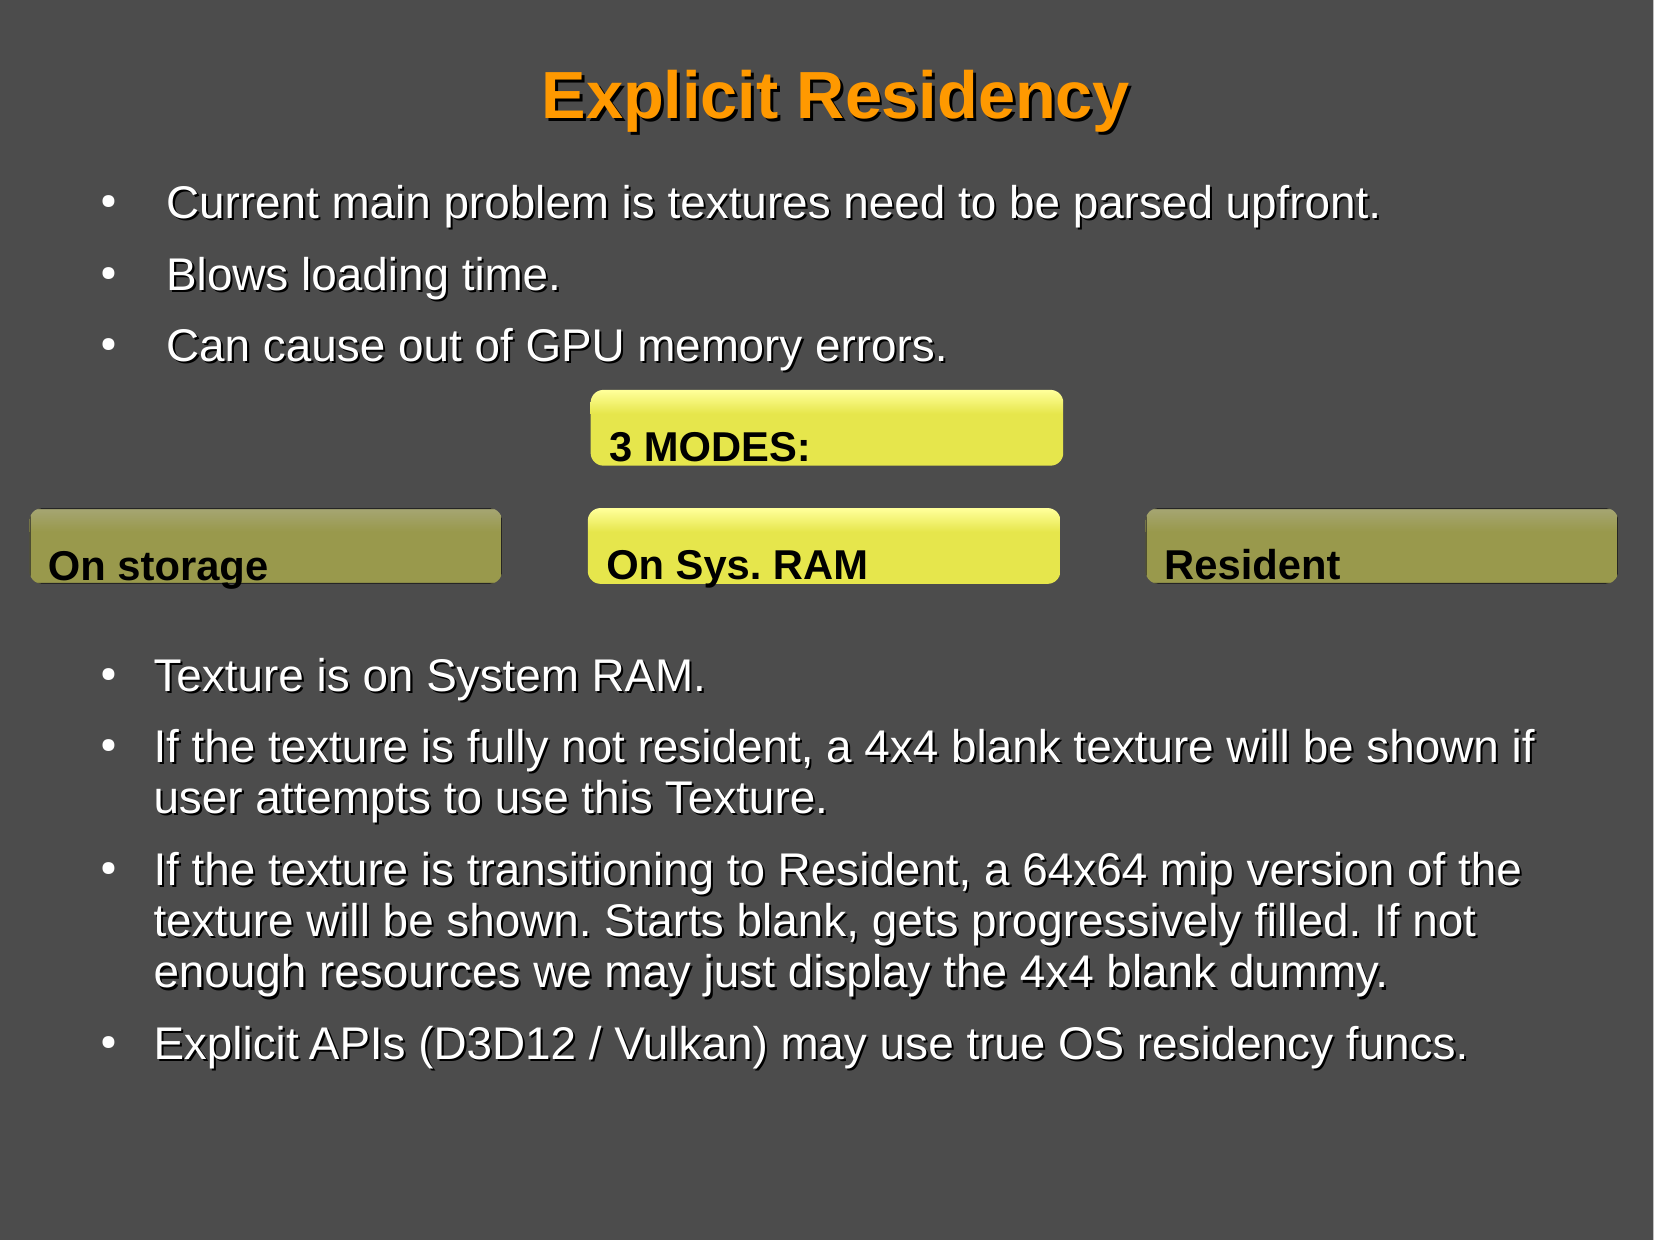

# Explicit Residency
 Current main problem is textures need to be parsed upfront.
 Blows loading time.
 Can cause out of GPU memory errors.
3 MODES:
On Sys. RAM
Resident
On storage
Texture is on System RAM.
If the texture is fully not resident, a 4x4 blank texture will be shown if user attempts to use this Texture.
If the texture is transitioning to Resident, a 64x64 mip version of the texture will be shown. Starts blank, gets progressively filled. If not enough resources we may just display the 4x4 blank dummy.
Explicit APIs (D3D12 / Vulkan) may use true OS residency funcs.